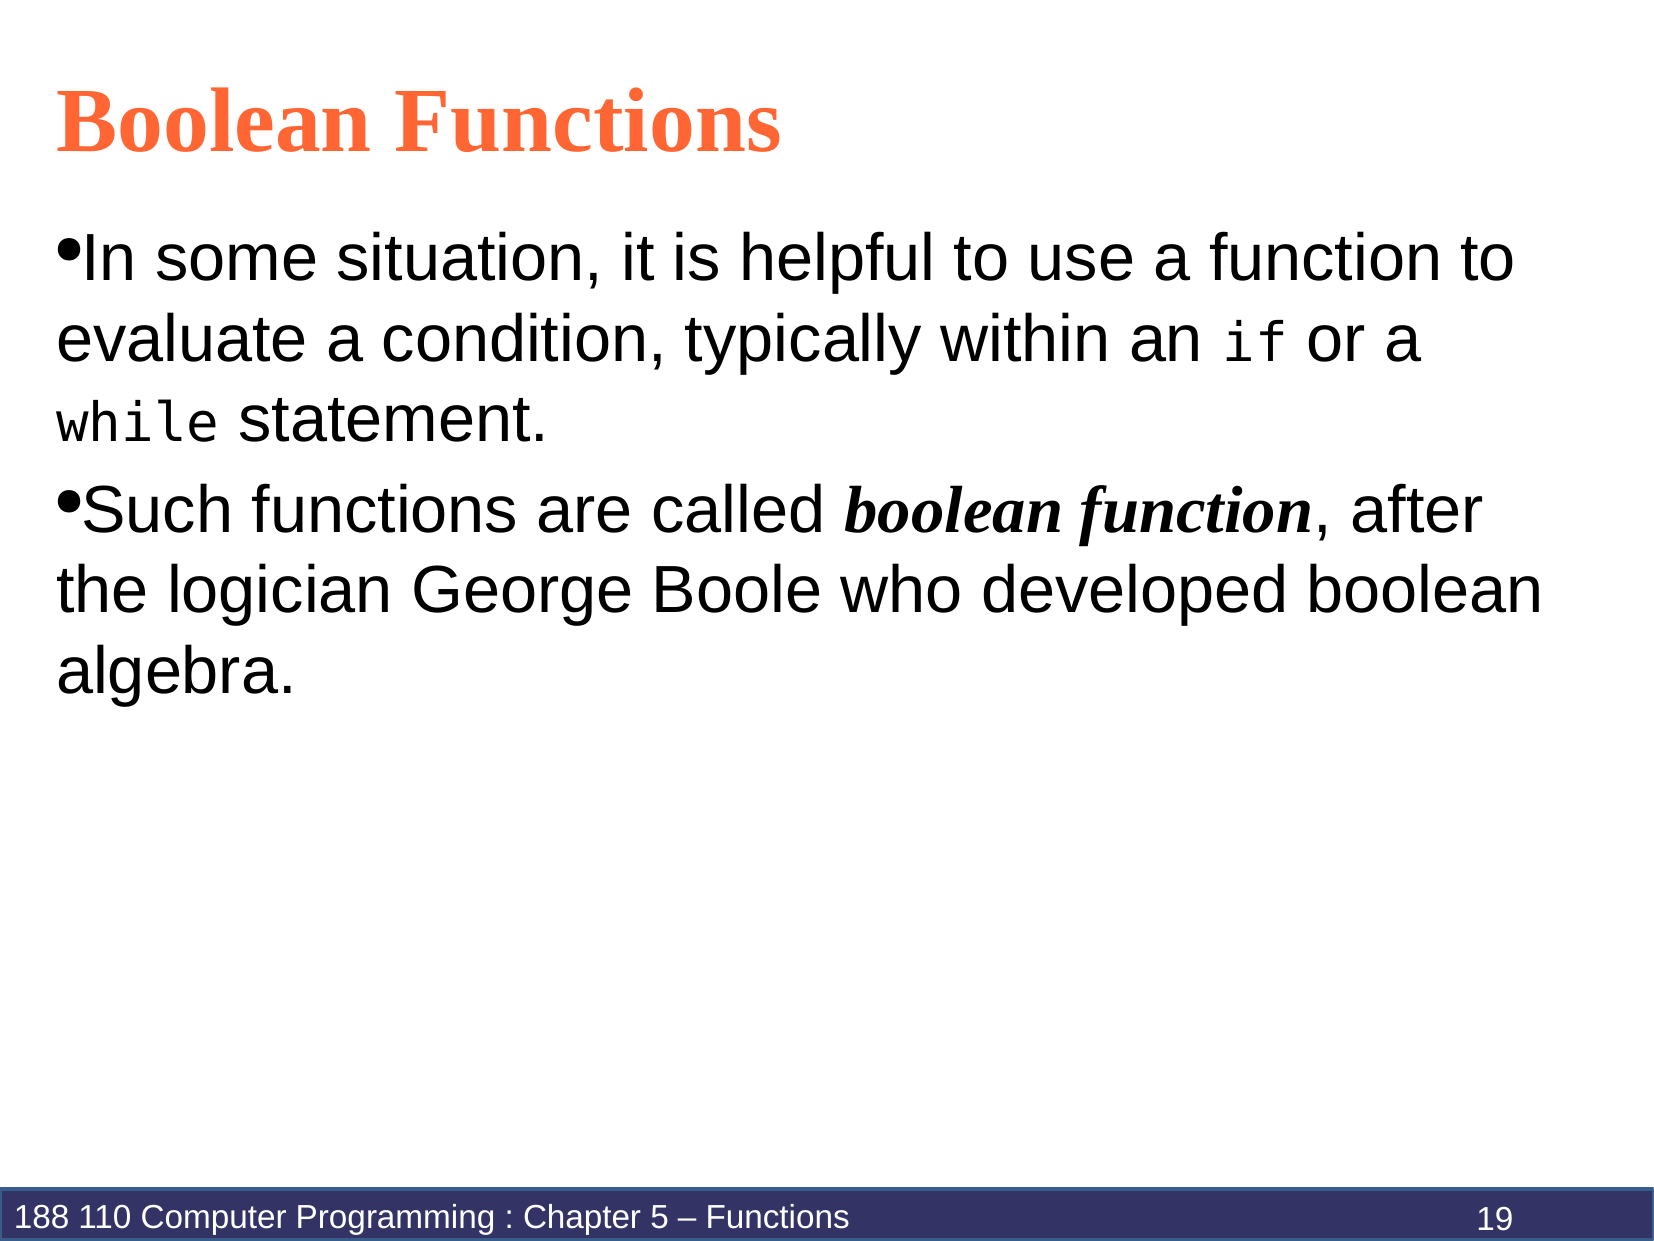

# Boolean Functions
In some situation, it is helpful to use a function to evaluate a condition, typically within an if or a while statement.
Such functions are called boolean function, after the logician George Boole who developed boolean algebra.